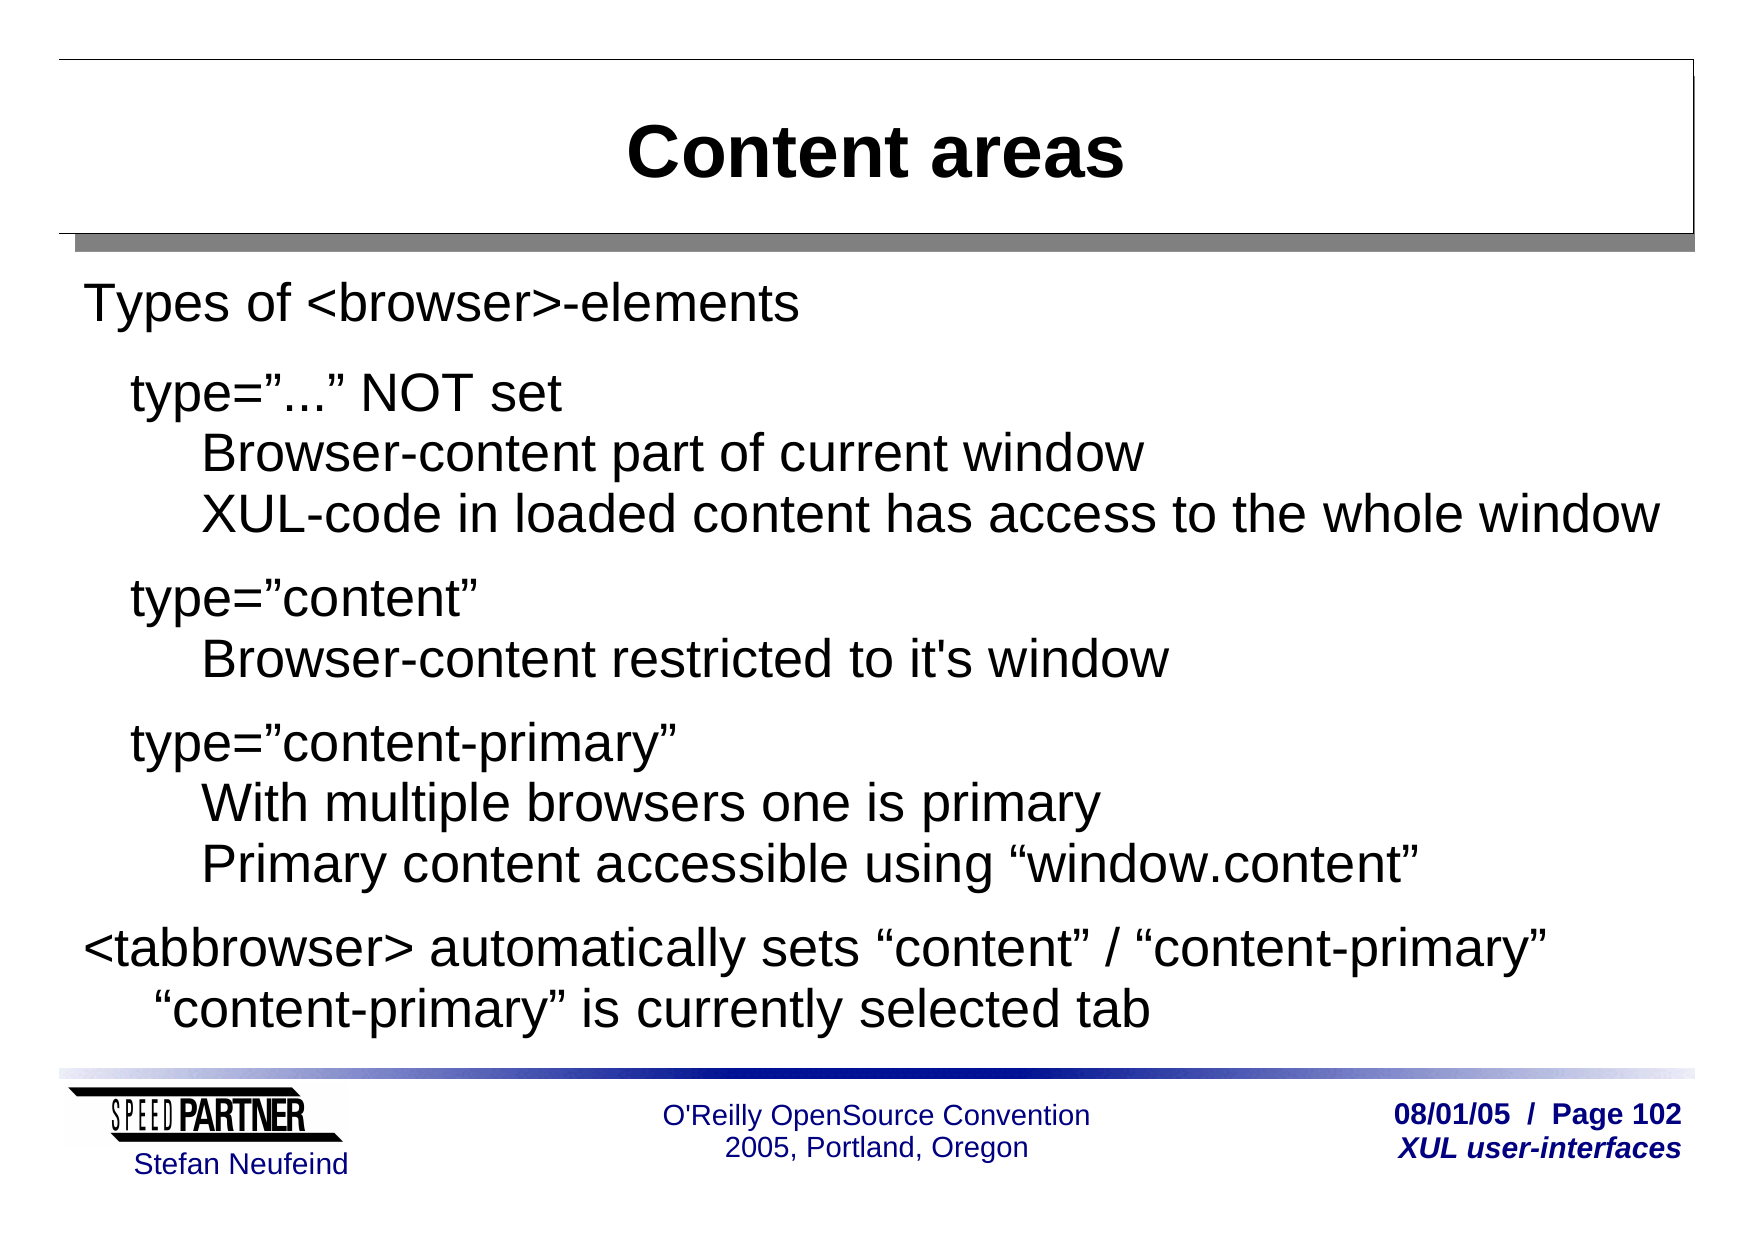

# Content areas
Types of <browser>-elements
type=”...” NOT set
Browser-content part of current window
XUL-code in loaded content has access to the whole window
type=”content”
Browser-content restricted to it's window
type=”content-primary”
With multiple browsers one is primary
Primary content accessible using “window.content”
<tabbrowser> automatically sets “content” / “content-primary”
“content-primary” is currently selected tab